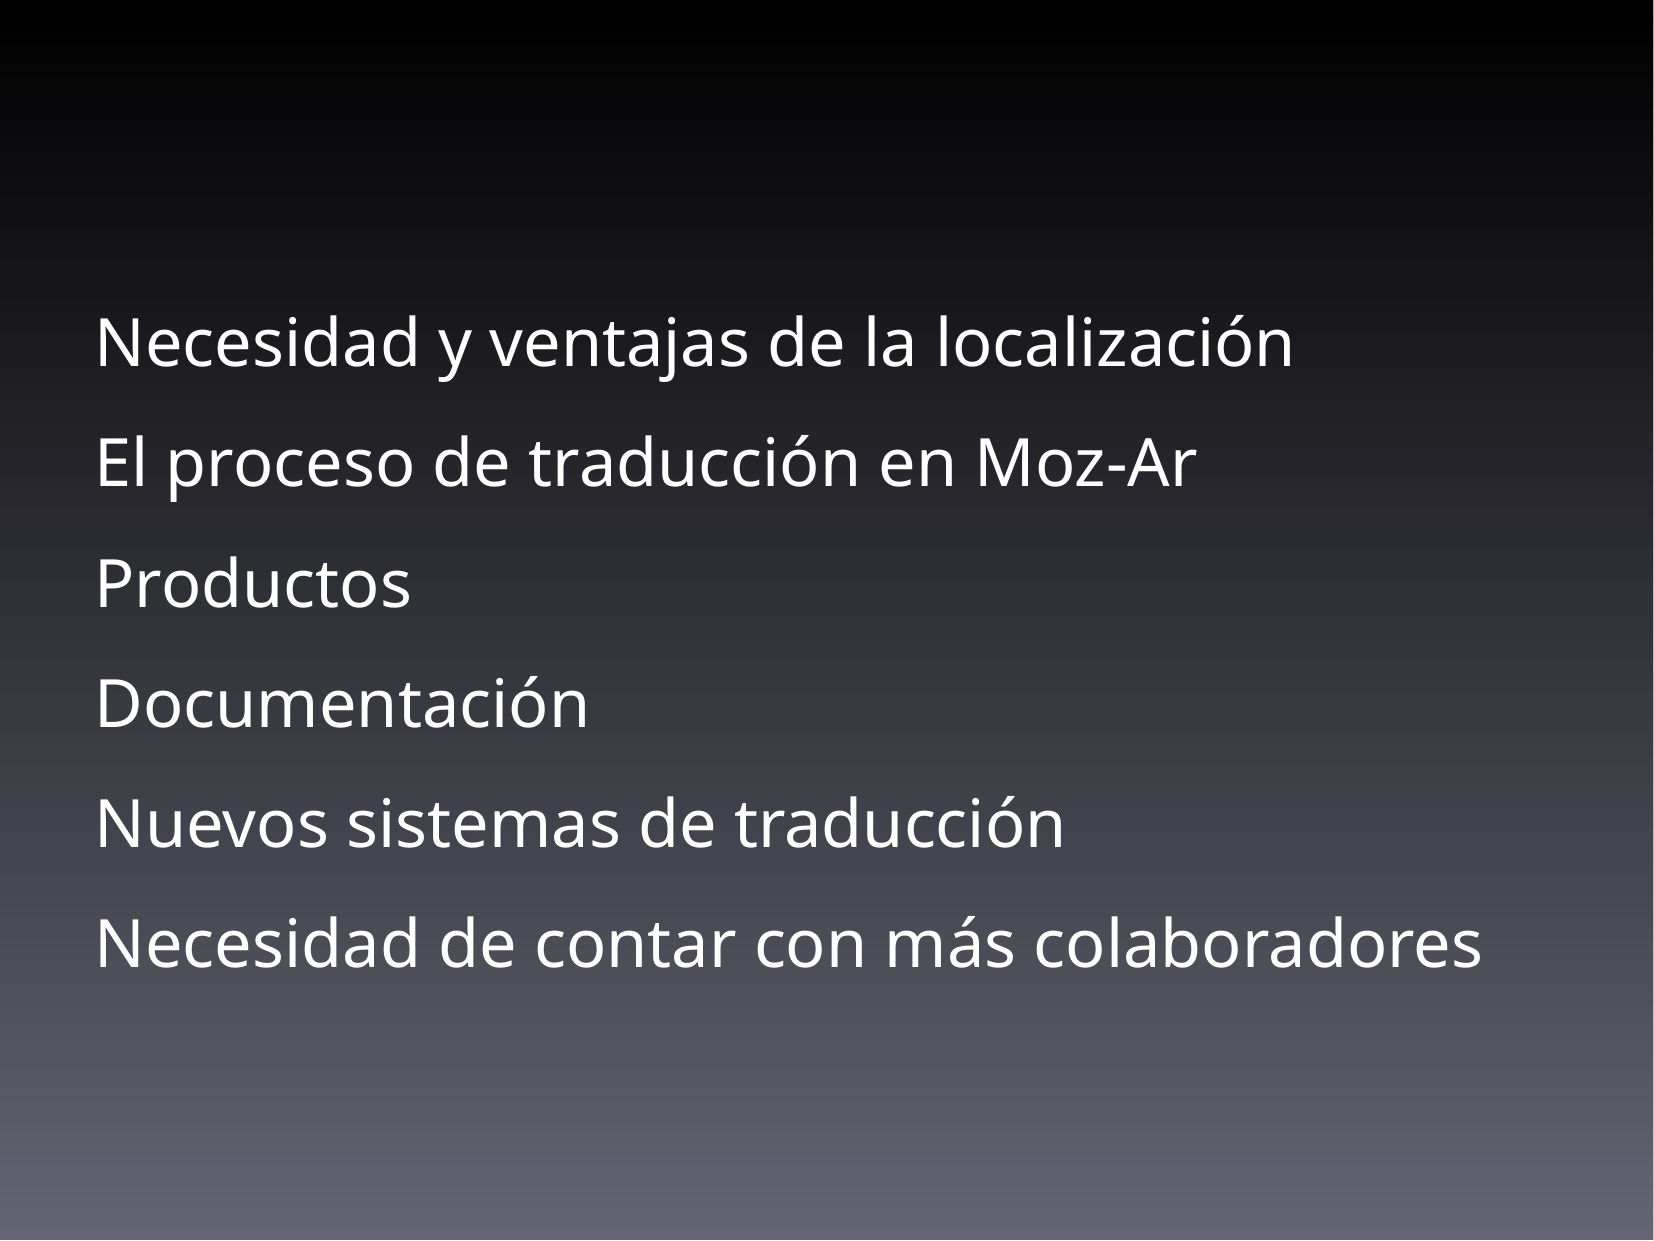

# Necesidad y ventajas de la localización
El proceso de traducción en Moz-Ar
Productos
Documentación
Nuevos sistemas de traducción
Necesidad de contar con más colaboradores